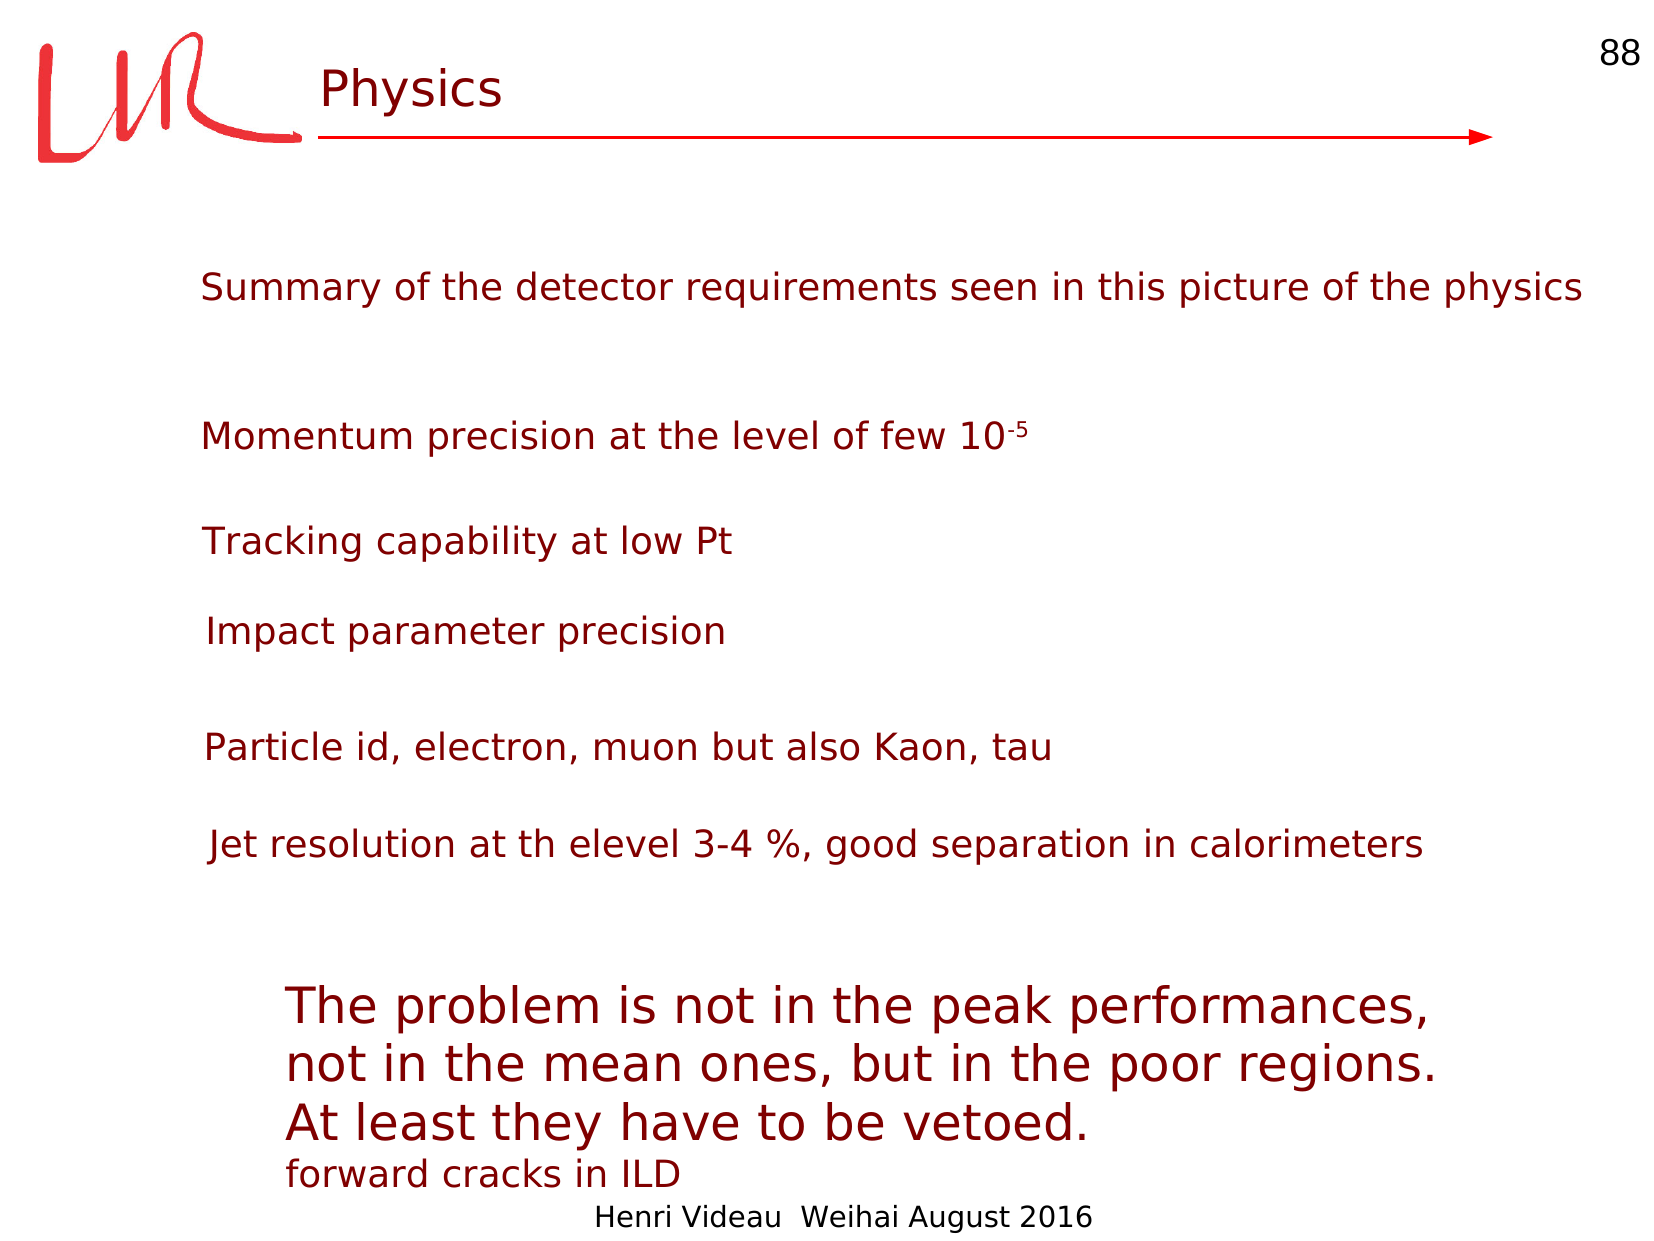

Summary of the detector requirements seen in this picture of the physics
Momentum precision at the level of few 10-5
Tracking capability at low Pt
Impact parameter precision
Particle id, electron, muon but also Kaon, tau
Jet resolution at th elevel 3-4 %, good separation in calorimeters
The problem is not in the peak performances,
not in the mean ones, but in the poor regions.
At least they have to be vetoed.
forward cracks in ILD